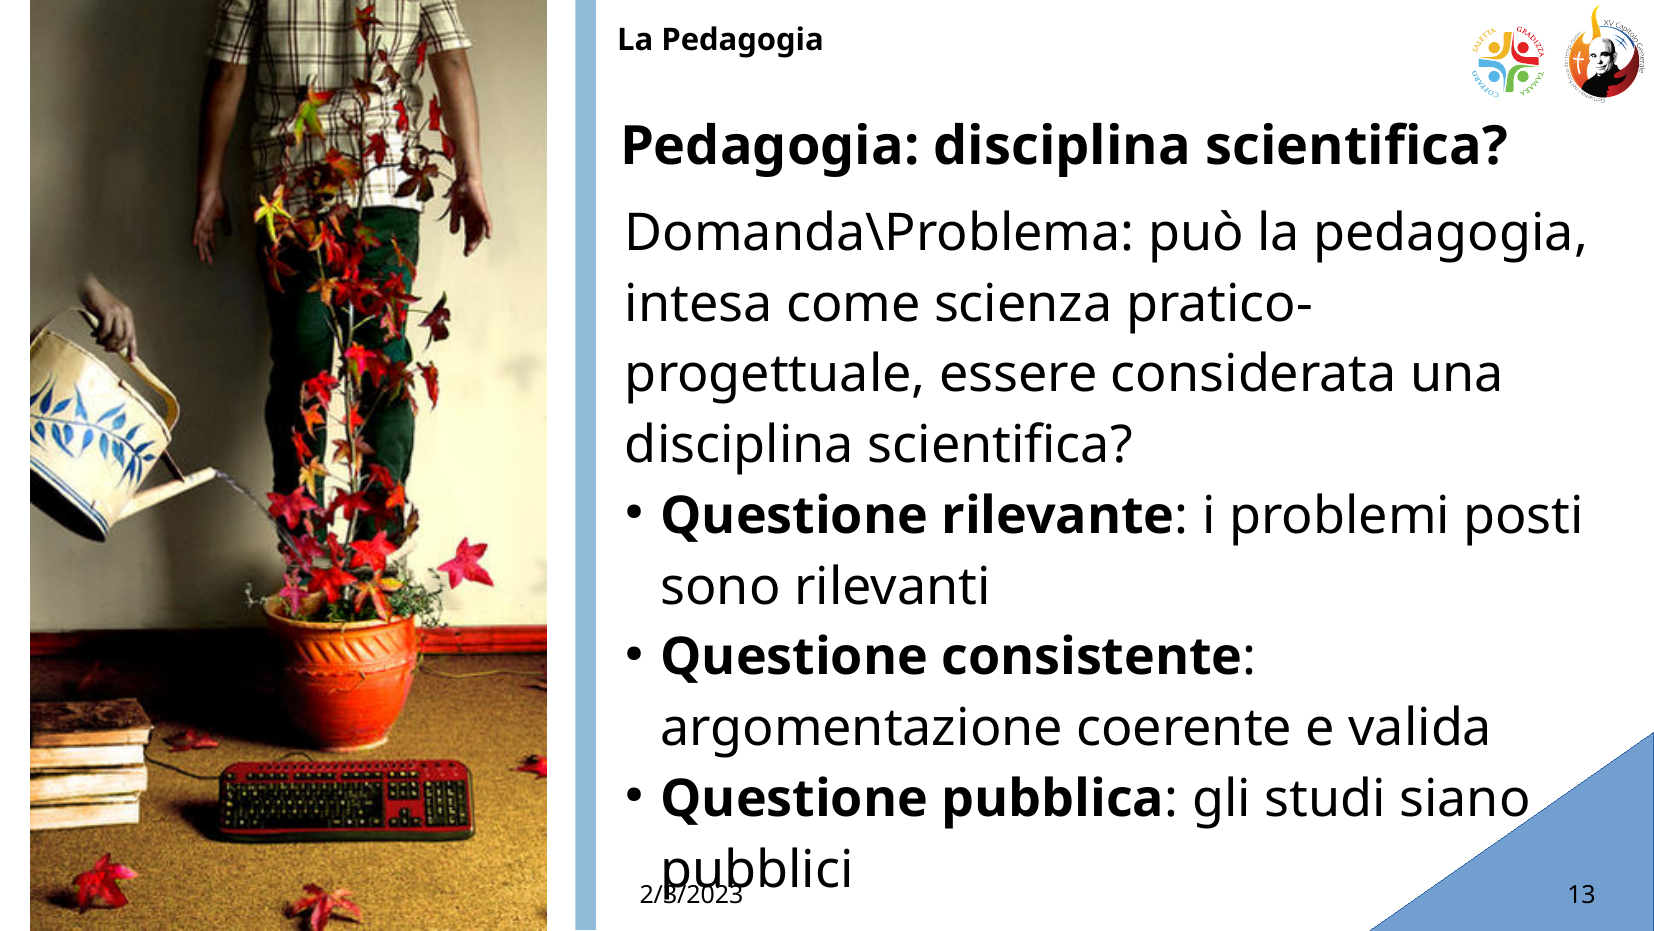

La Pedagogia
Pedagogia: disciplina scientifica?
# Domanda\Problema: può la pedagogia, intesa come scienza pratico-progettuale, essere considerata una disciplina scientifica?
Questione rilevante: i problemi posti sono rilevanti
Questione consistente: argomentazione coerente e valida
Questione pubblica: gli studi siano pubblici